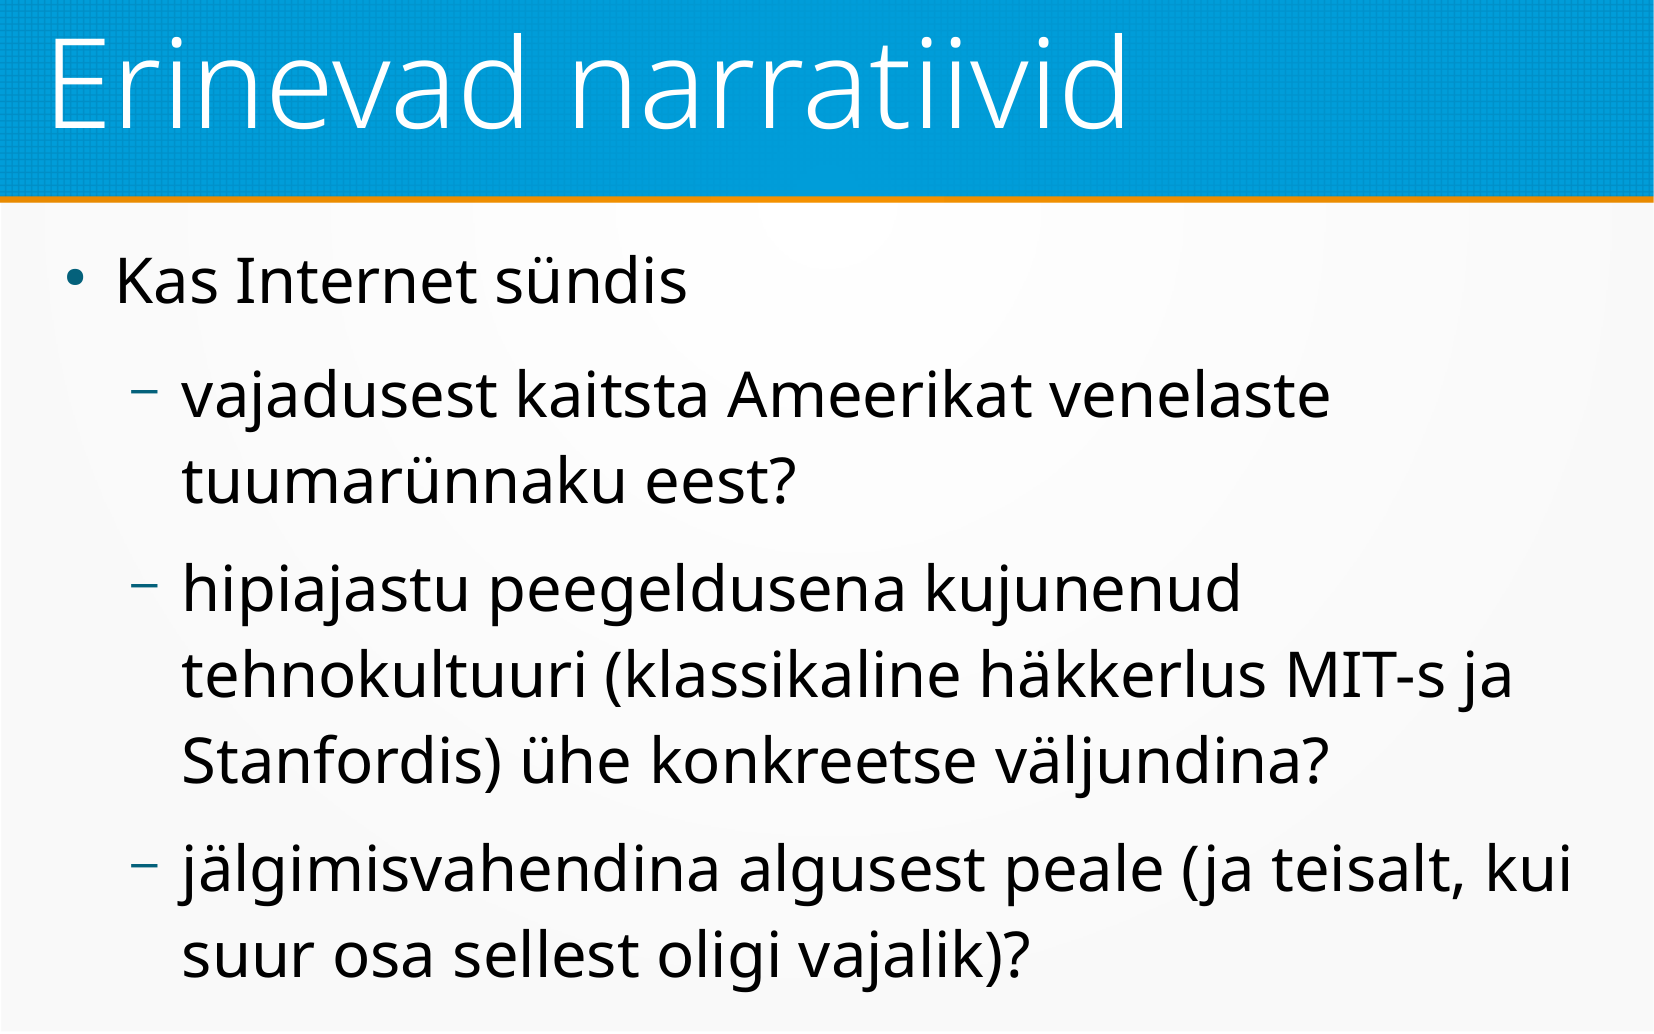

# Erinevad narratiivid
Kas Internet sündis
vajadusest kaitsta Ameerikat venelaste tuumarünnaku eest?
hipiajastu peegeldusena kujunenud tehnokultuuri (klassikaline häkkerlus MIT-s ja Stanfordis) ühe konkreetse väljundina?
jälgimisvahendina algusest peale (ja teisalt, kui suur osa sellest oligi vajalik)?